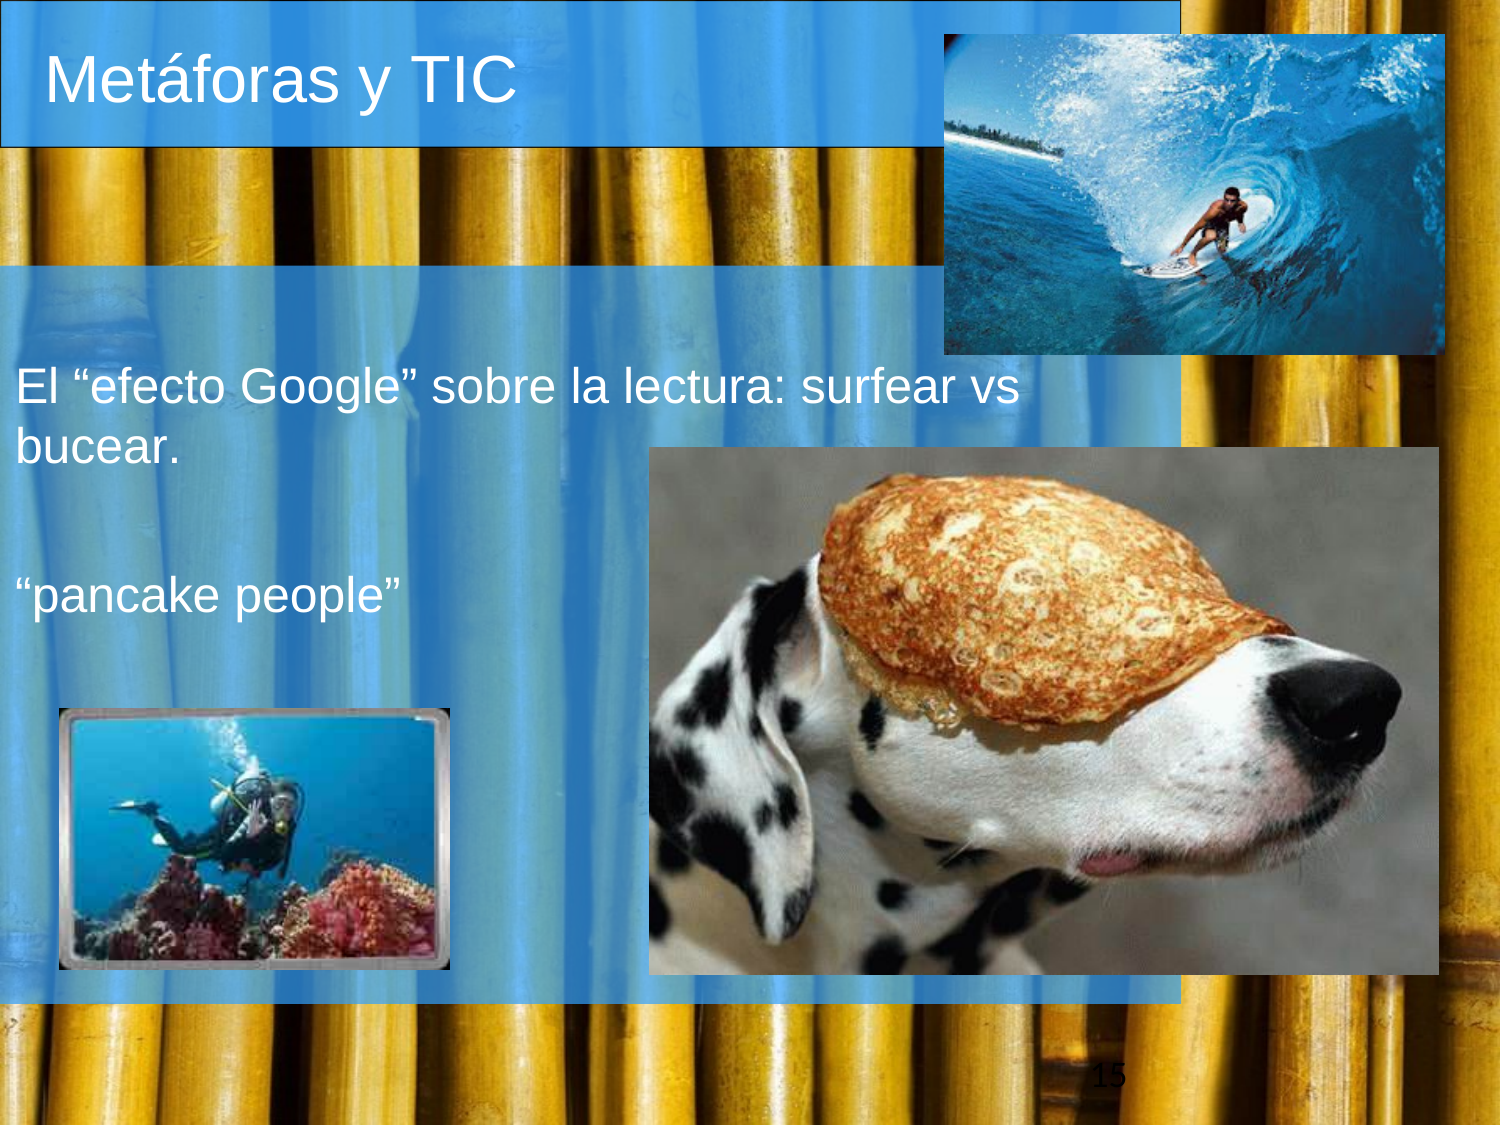

# Metáforas y TIC
El “efecto Google” sobre la lectura: surfear vs bucear.
“pancake people”
15